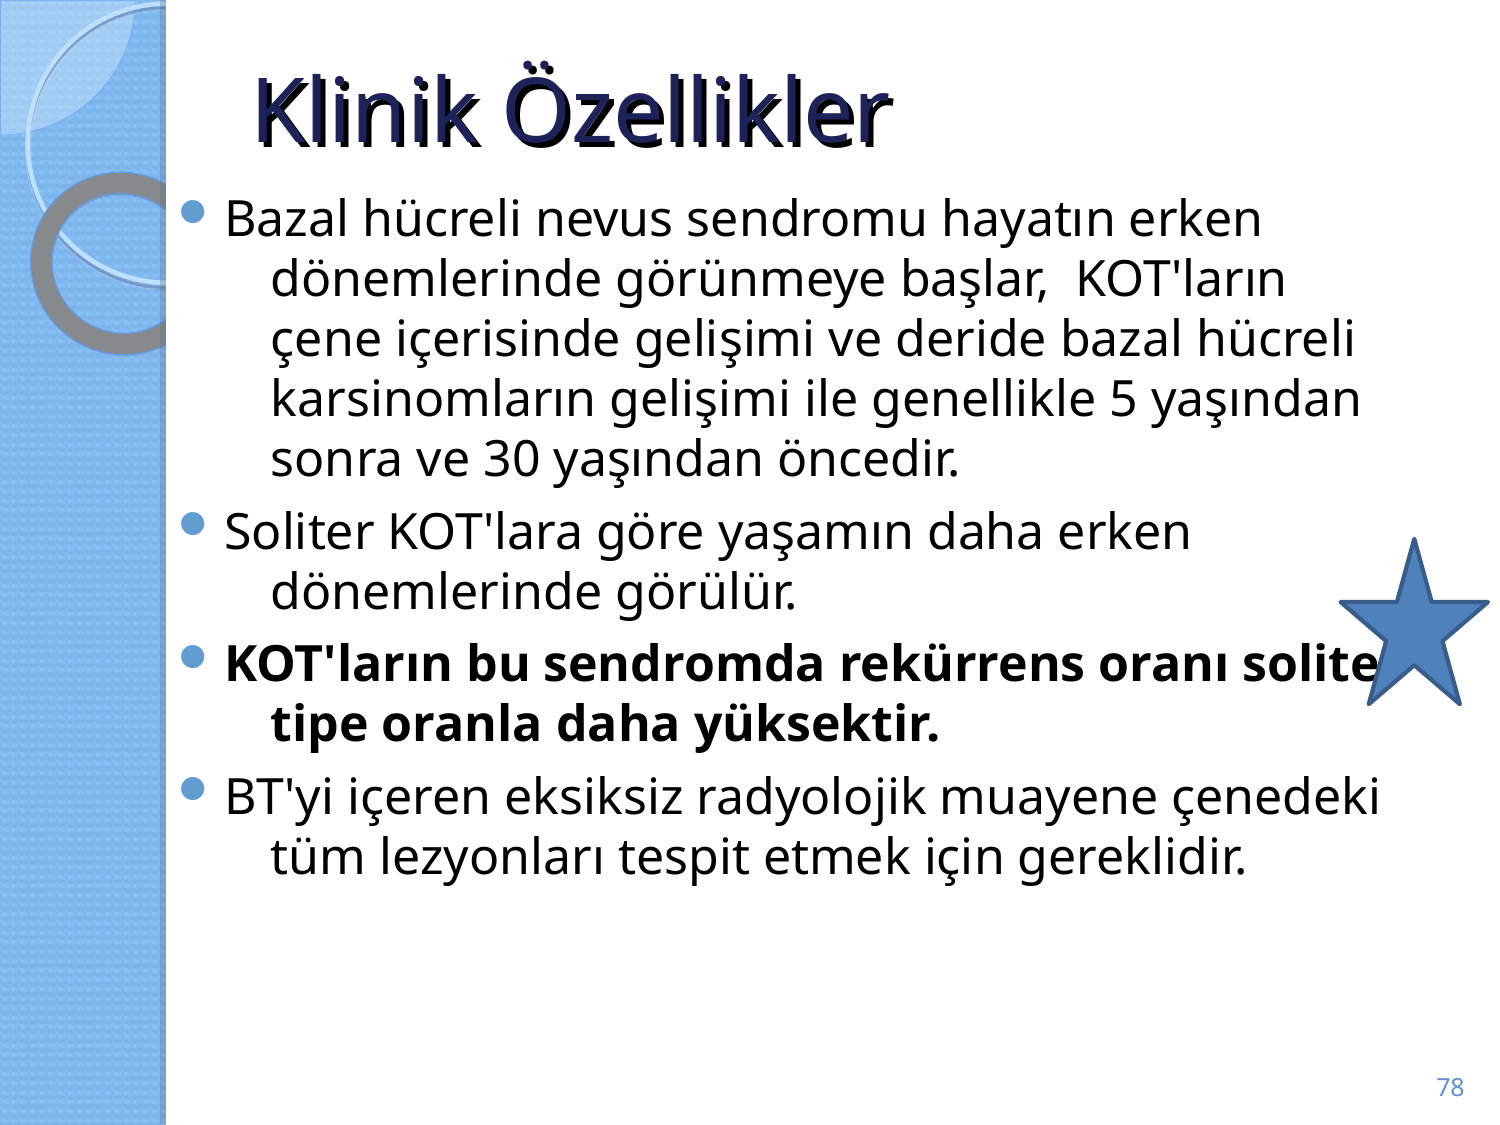

# Klinik Özellikler
Bazal hücreli nevus sendromu hayatın erken dönemlerinde görünmeye başlar, KOT'ların çene içerisinde gelişimi ve deride bazal hücreli karsinomların gelişimi ile genellikle 5 yaşından sonra ve 30 yaşından öncedir.
Soliter KOT'lara göre yaşamın daha erken dönemlerinde görülür.
KOT'ların bu sendromda rekürrens oranı soliter tipe oranla daha yüksektir.
BT'yi içeren eksiksiz radyolojik muayene çenedeki tüm lezyonları tespit etmek için gereklidir.